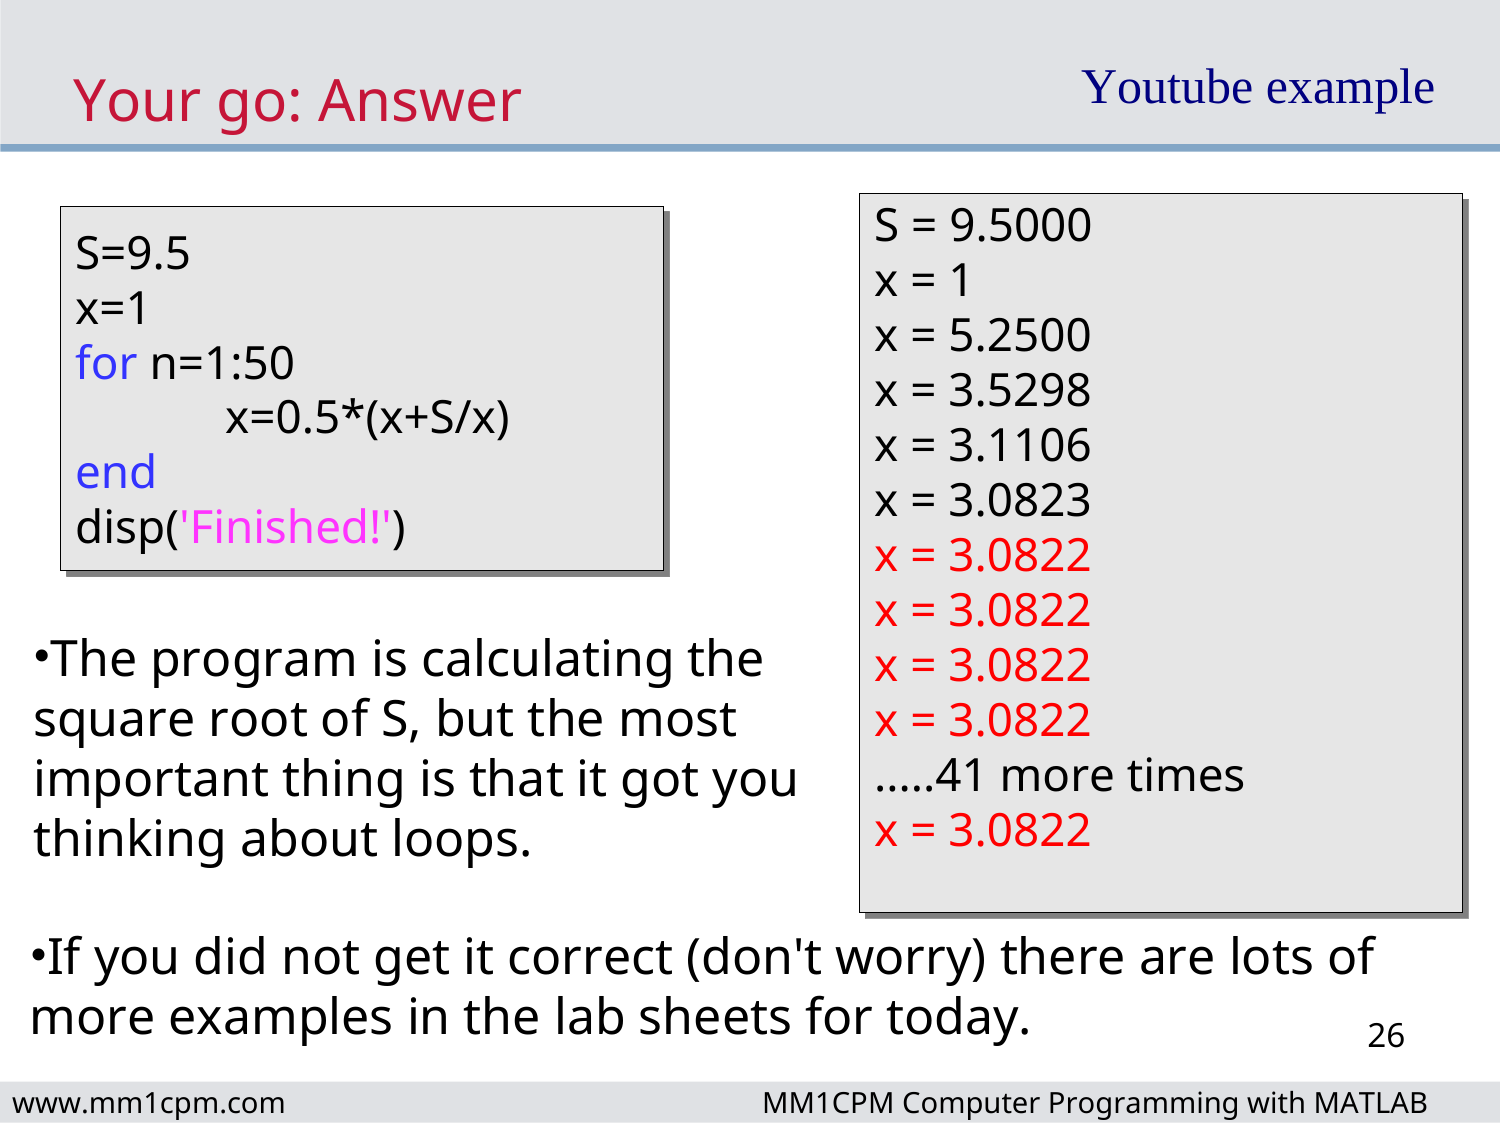

# Your go: Answer
Youtube example
S = 9.5000
x = 1
x = 5.2500
x = 3.5298
x = 3.1106
x = 3.0823
x = 3.0822
x = 3.0822
x = 3.0822
x = 3.0822
.....41 more times
x = 3.0822
S=9.5
x=1
for n=1:50
	x=0.5*(x+S/x)
end
disp('Finished!')
The program is calculating the square root of S, but the most important thing is that it got you thinking about loops.
If you did not get it correct (don't worry) there are lots of more examples in the lab sheets for today.